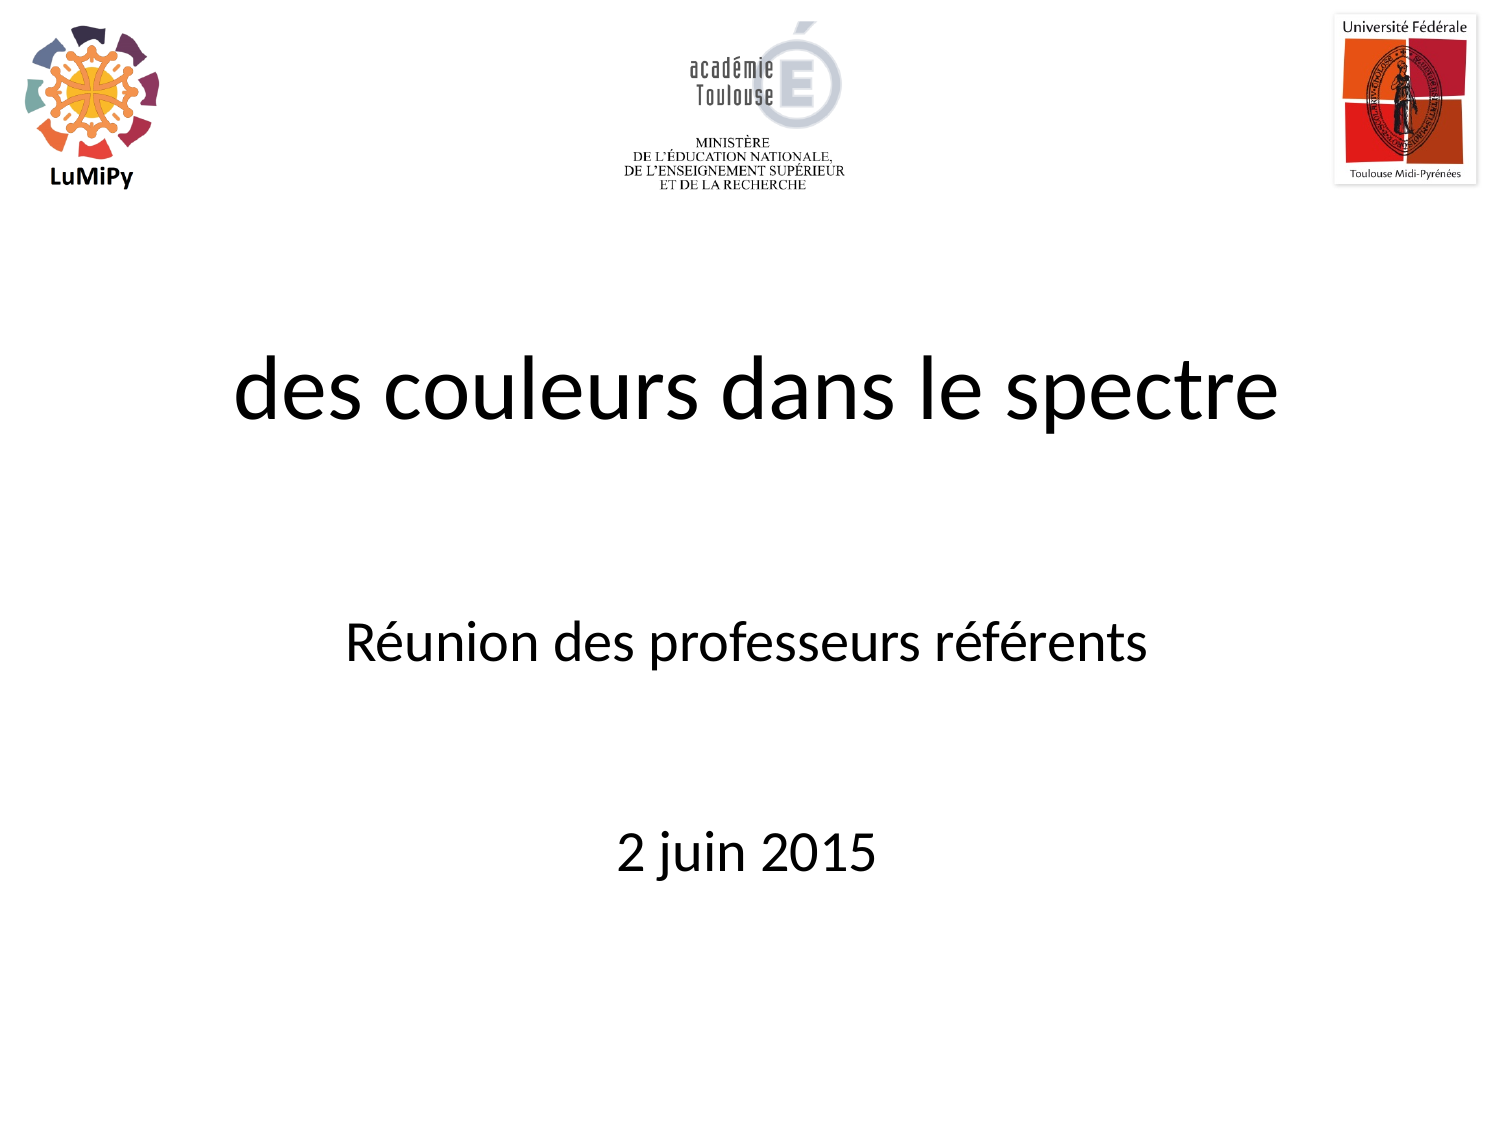

des couleurs dans le spectre
Réunion des professeurs référents
2 juin 2015